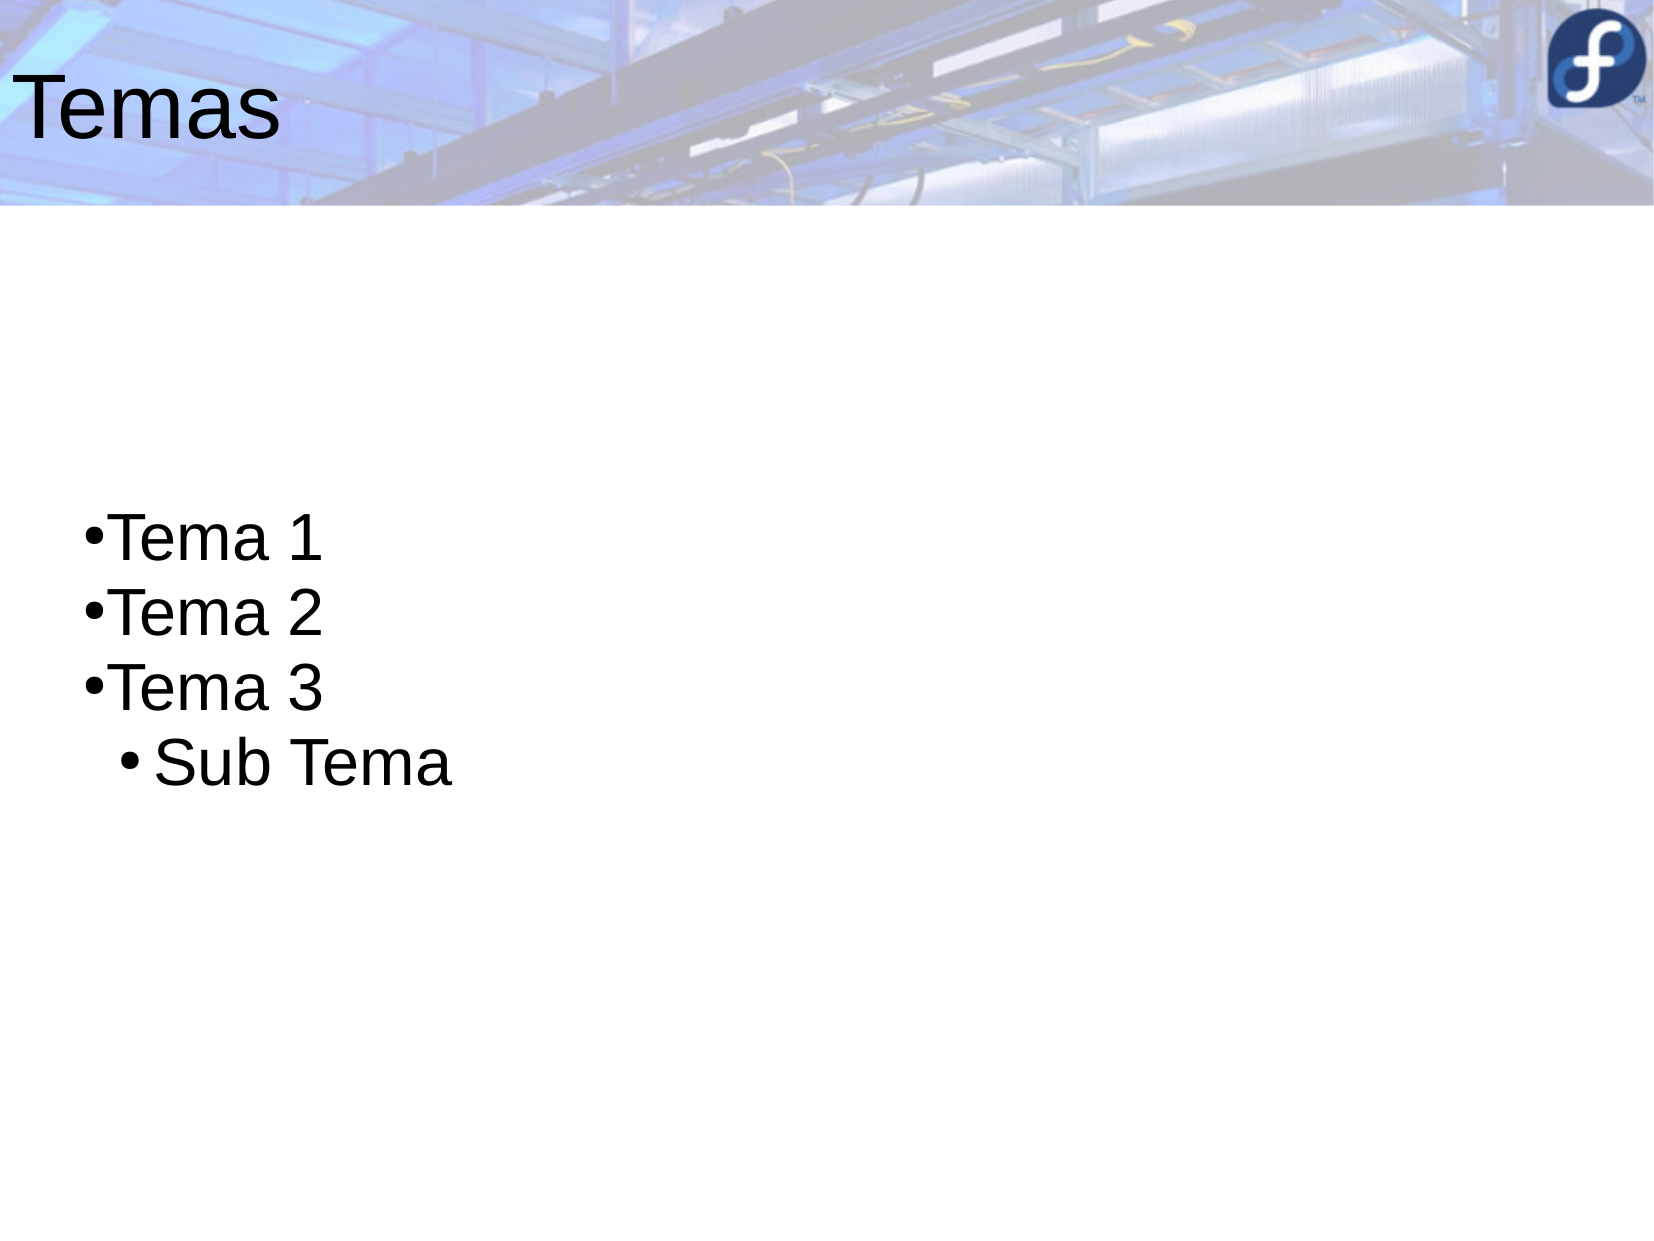

# Temas
Tema 1
Tema 2
Tema 3
Sub Tema